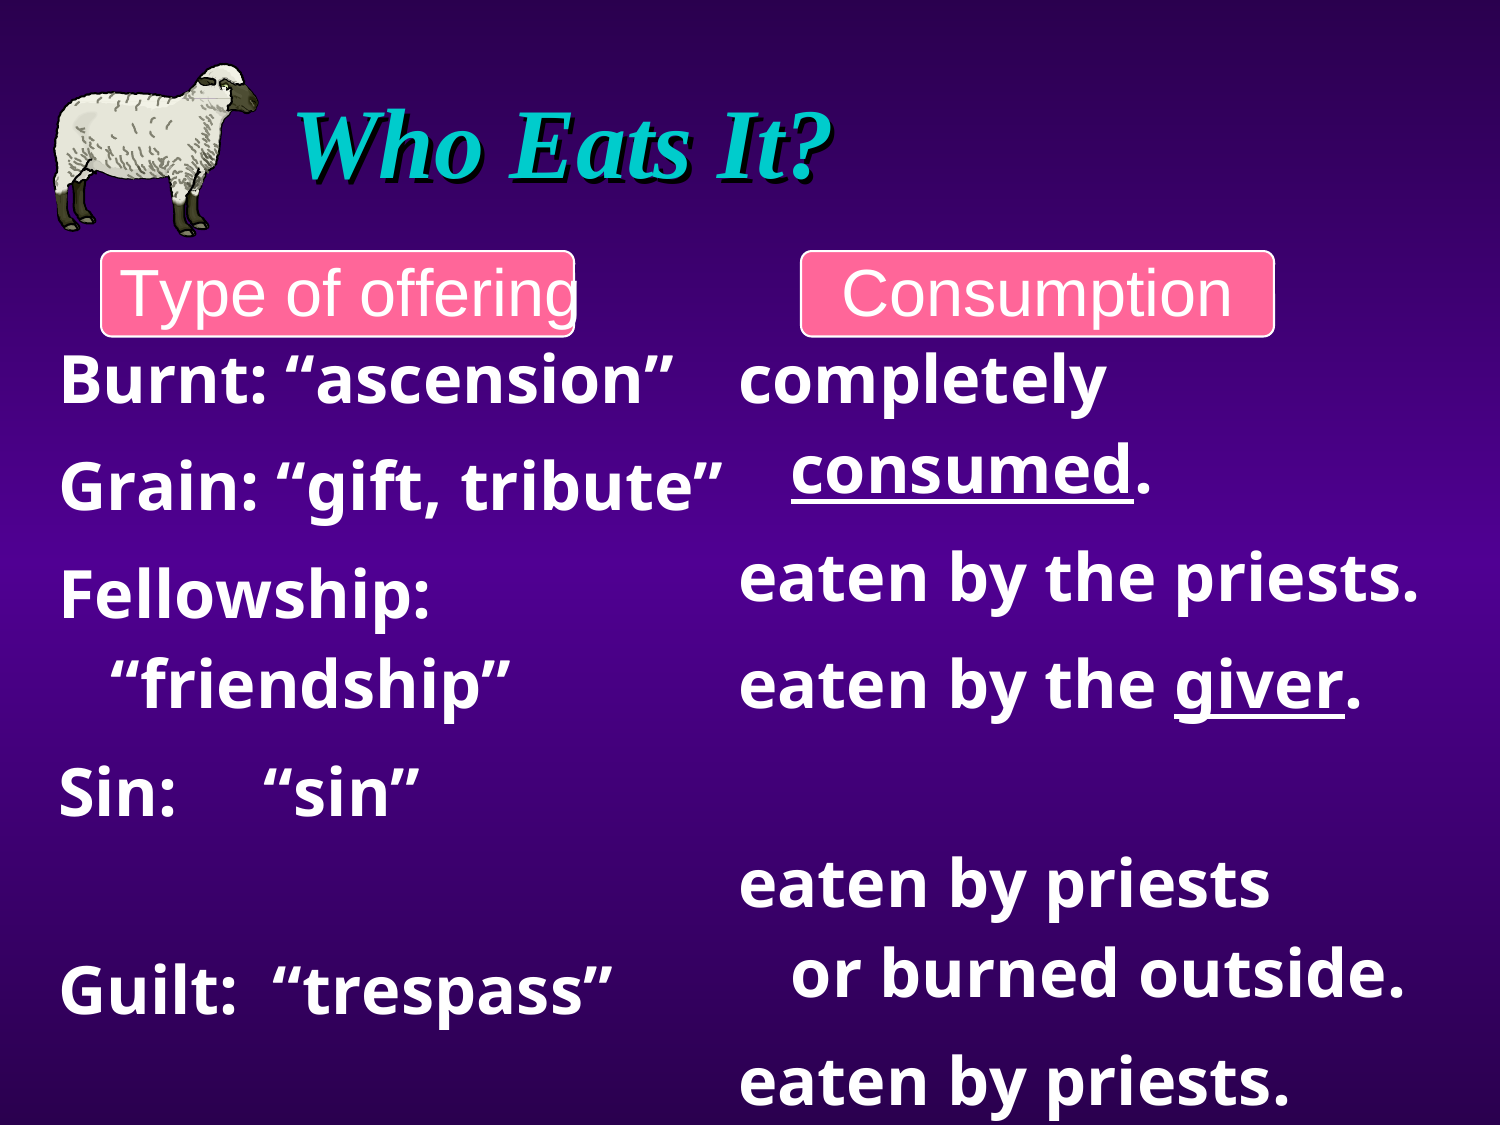

# Who Eats It?
Type of offering
Consumption
Burnt: “ascension”
Grain: “gift, tribute”
Fellowship: “friendship”
Sin: “sin”
Guilt: “trespass”
completely consumed.
eaten by the priests.
eaten by the giver.
eaten by priests
or burned outside.
eaten by priests.